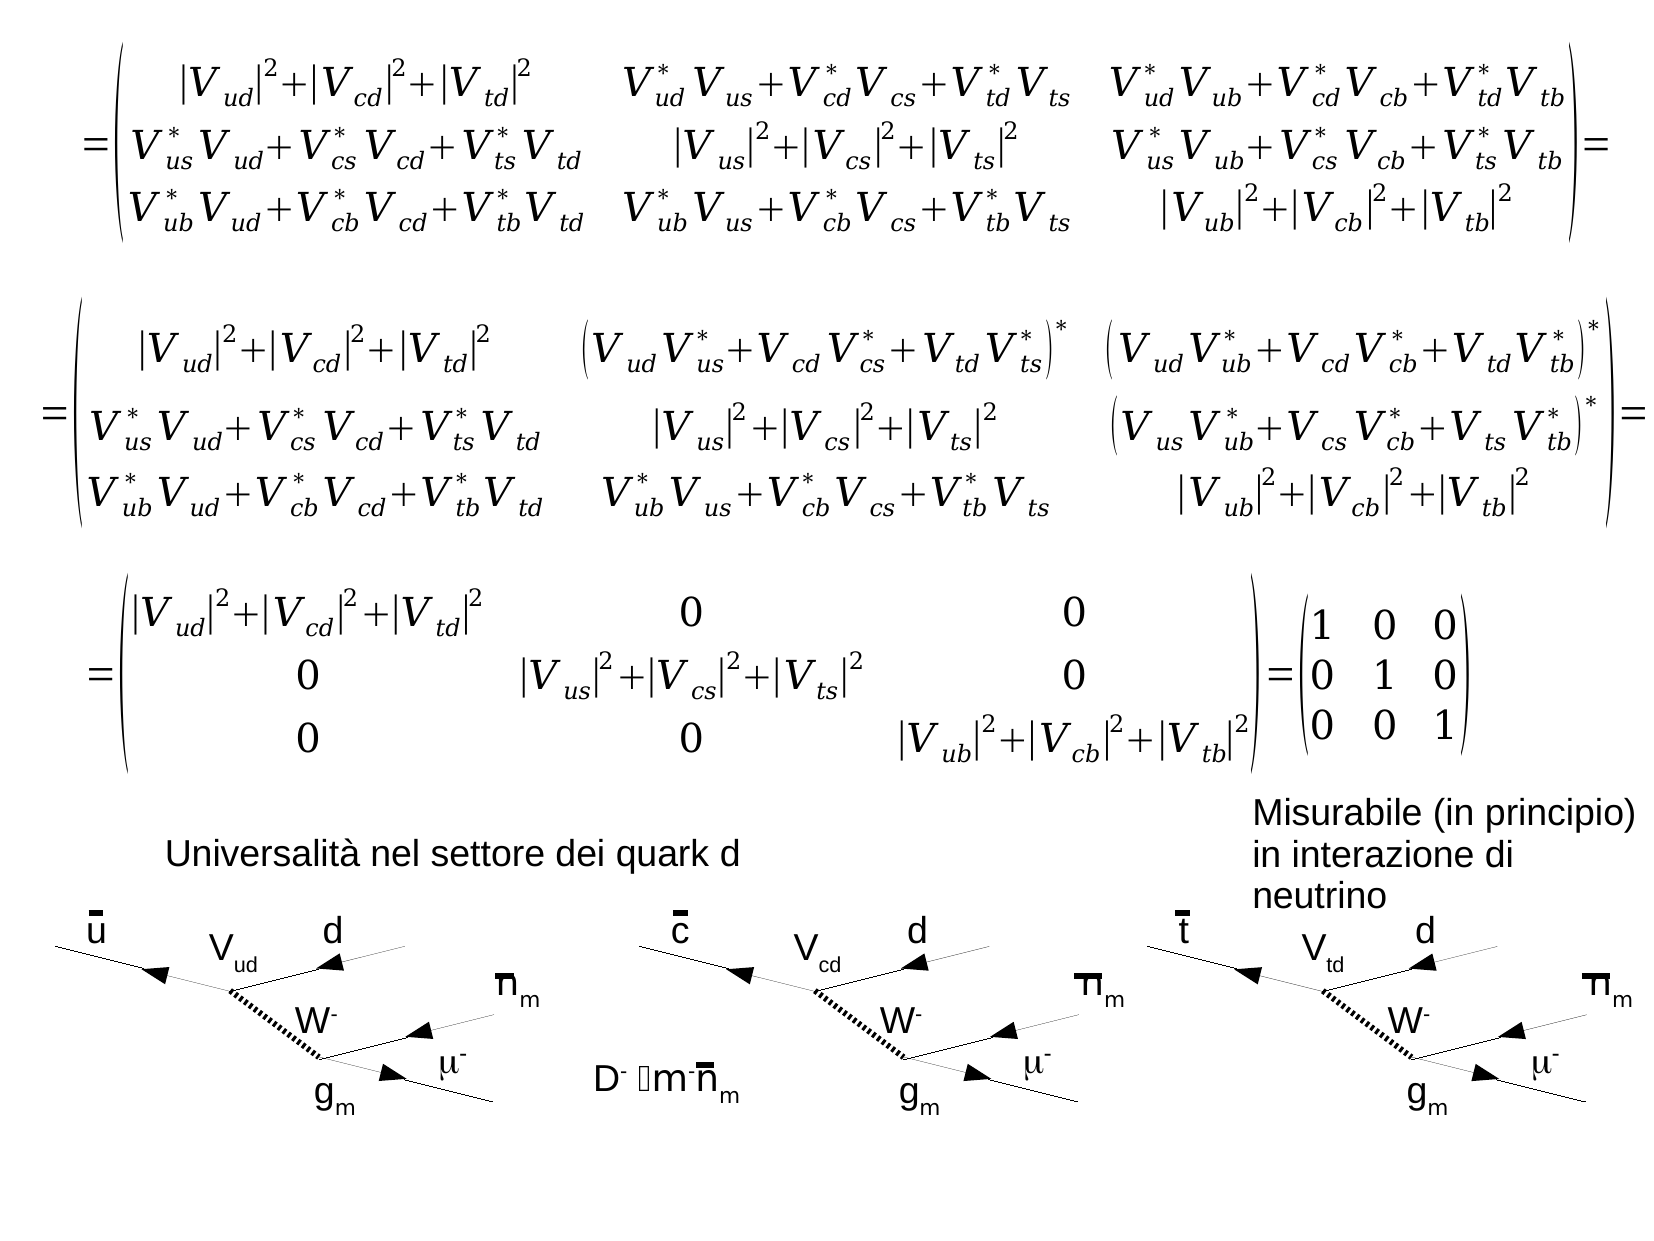

Misurabile (in principio) in interazione di neutrino
Universalità nel settore dei quark d
u
d
c
d
t
d
Vud
Vcd
Vtd
nm
nm
nm
W-
W-
W-
m-
m-
m-
D- m-nm
gm
gm
gm